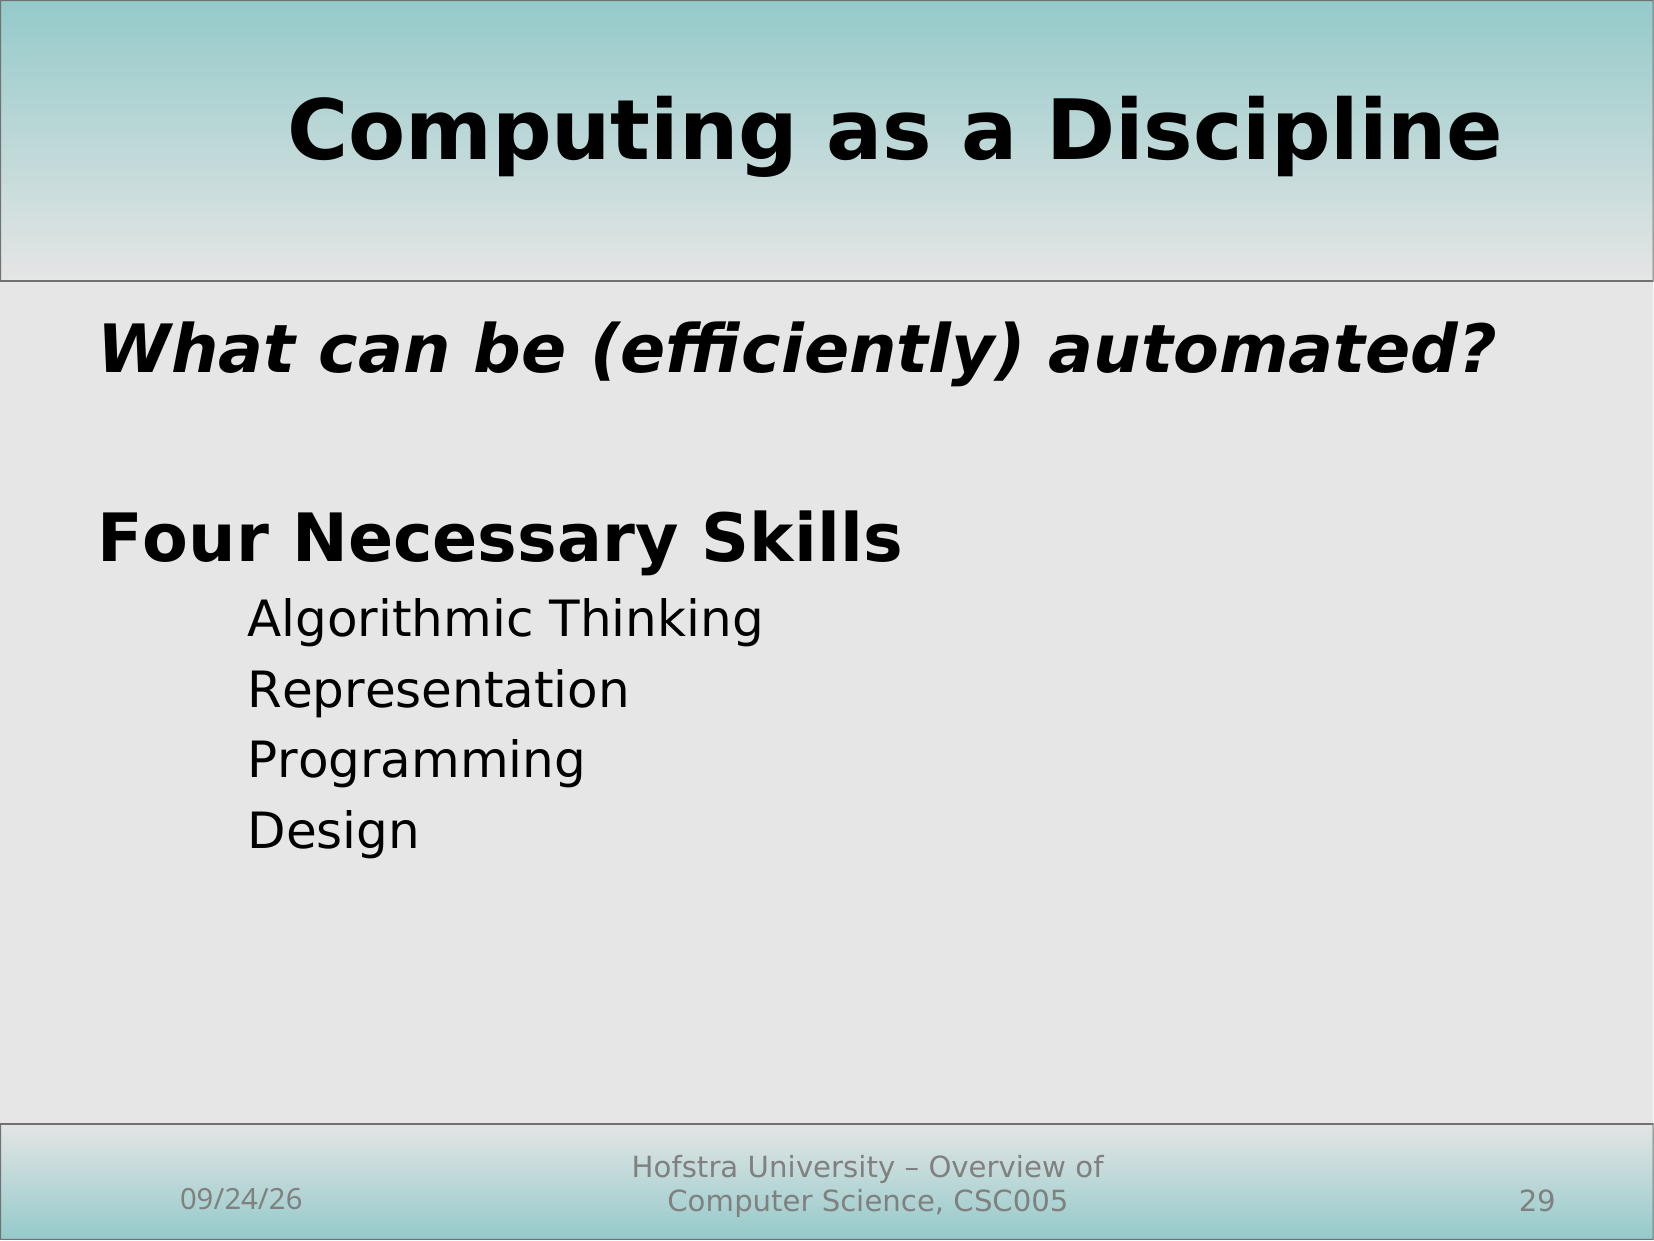

# Computing as a Discipline
What can be (efficiently) automated?
Four Necessary Skills
Algorithmic Thinking
Representation
Programming
Design
29